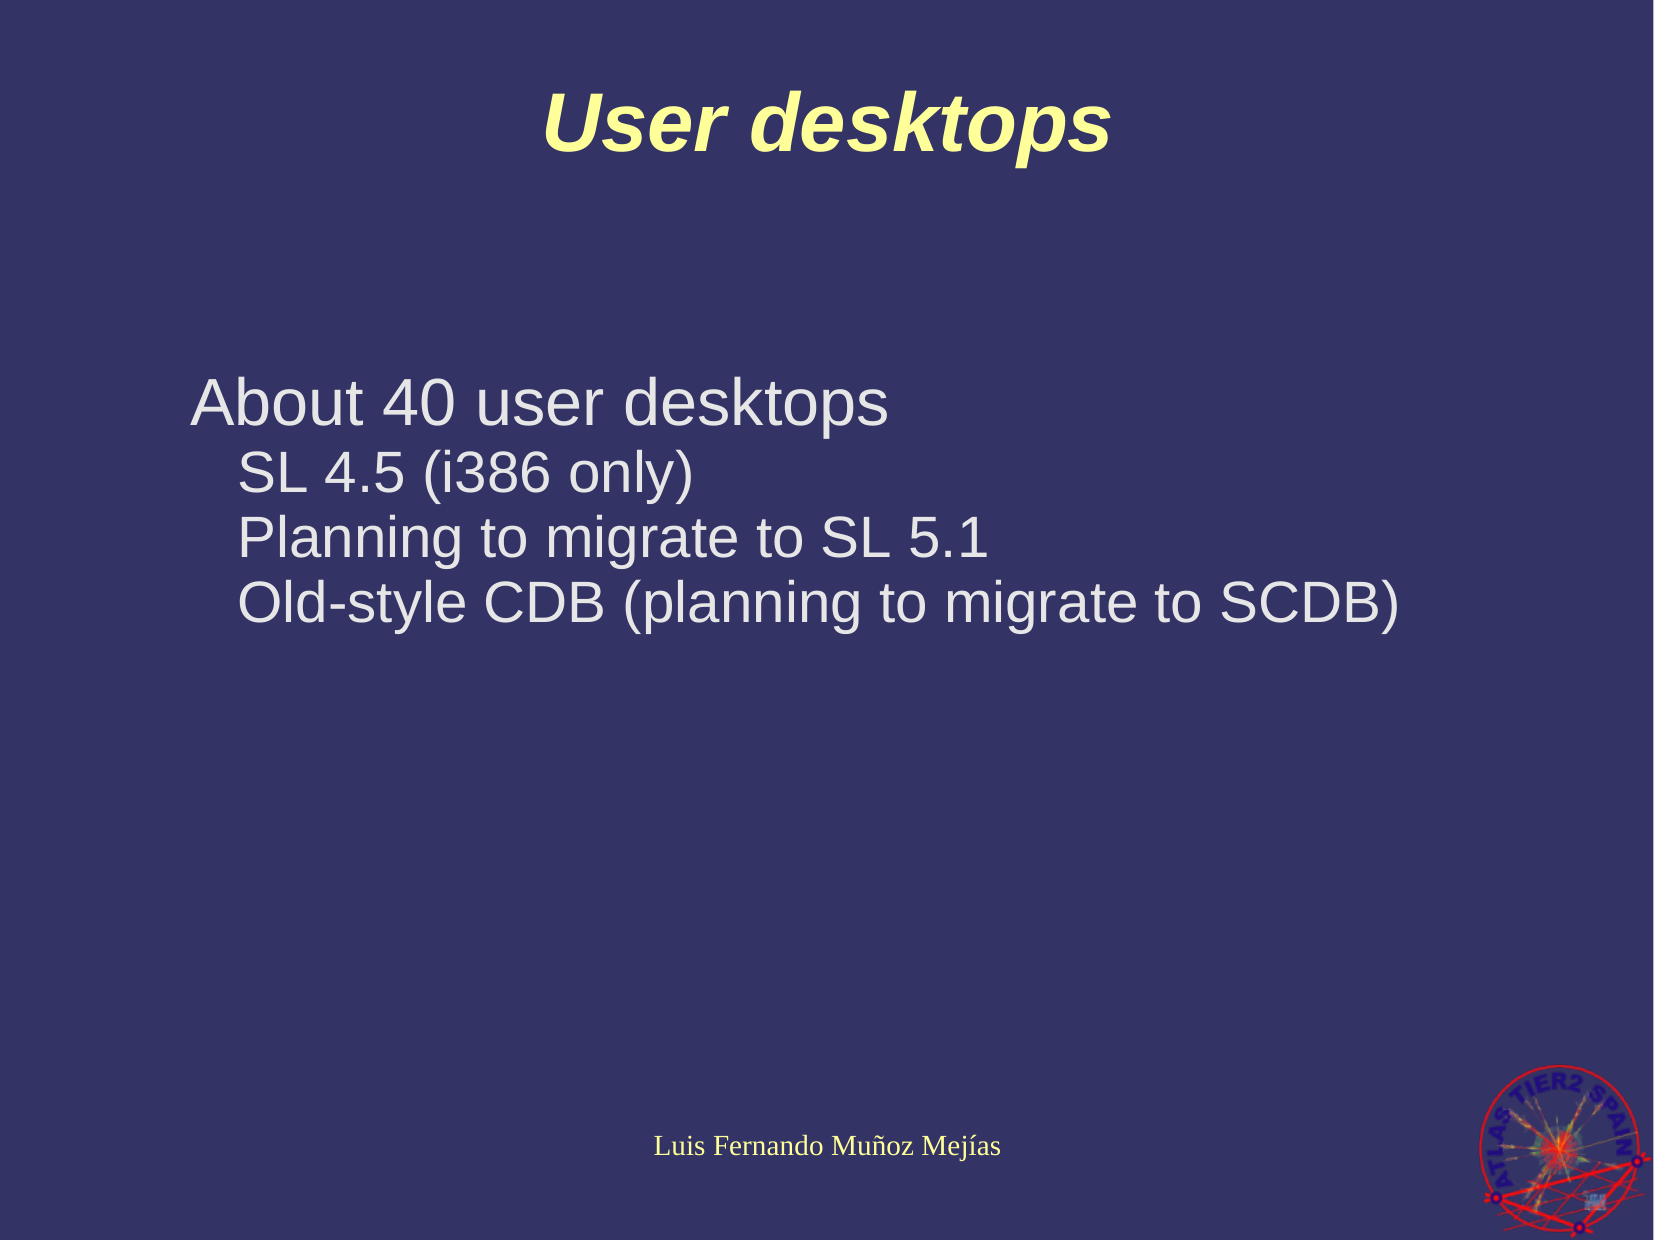

# User desktops
About 40 user desktops
SL 4.5 (i386 only)
Planning to migrate to SL 5.1
Old-style CDB (planning to migrate to SCDB)
Luis Fernando Muñoz Mejías